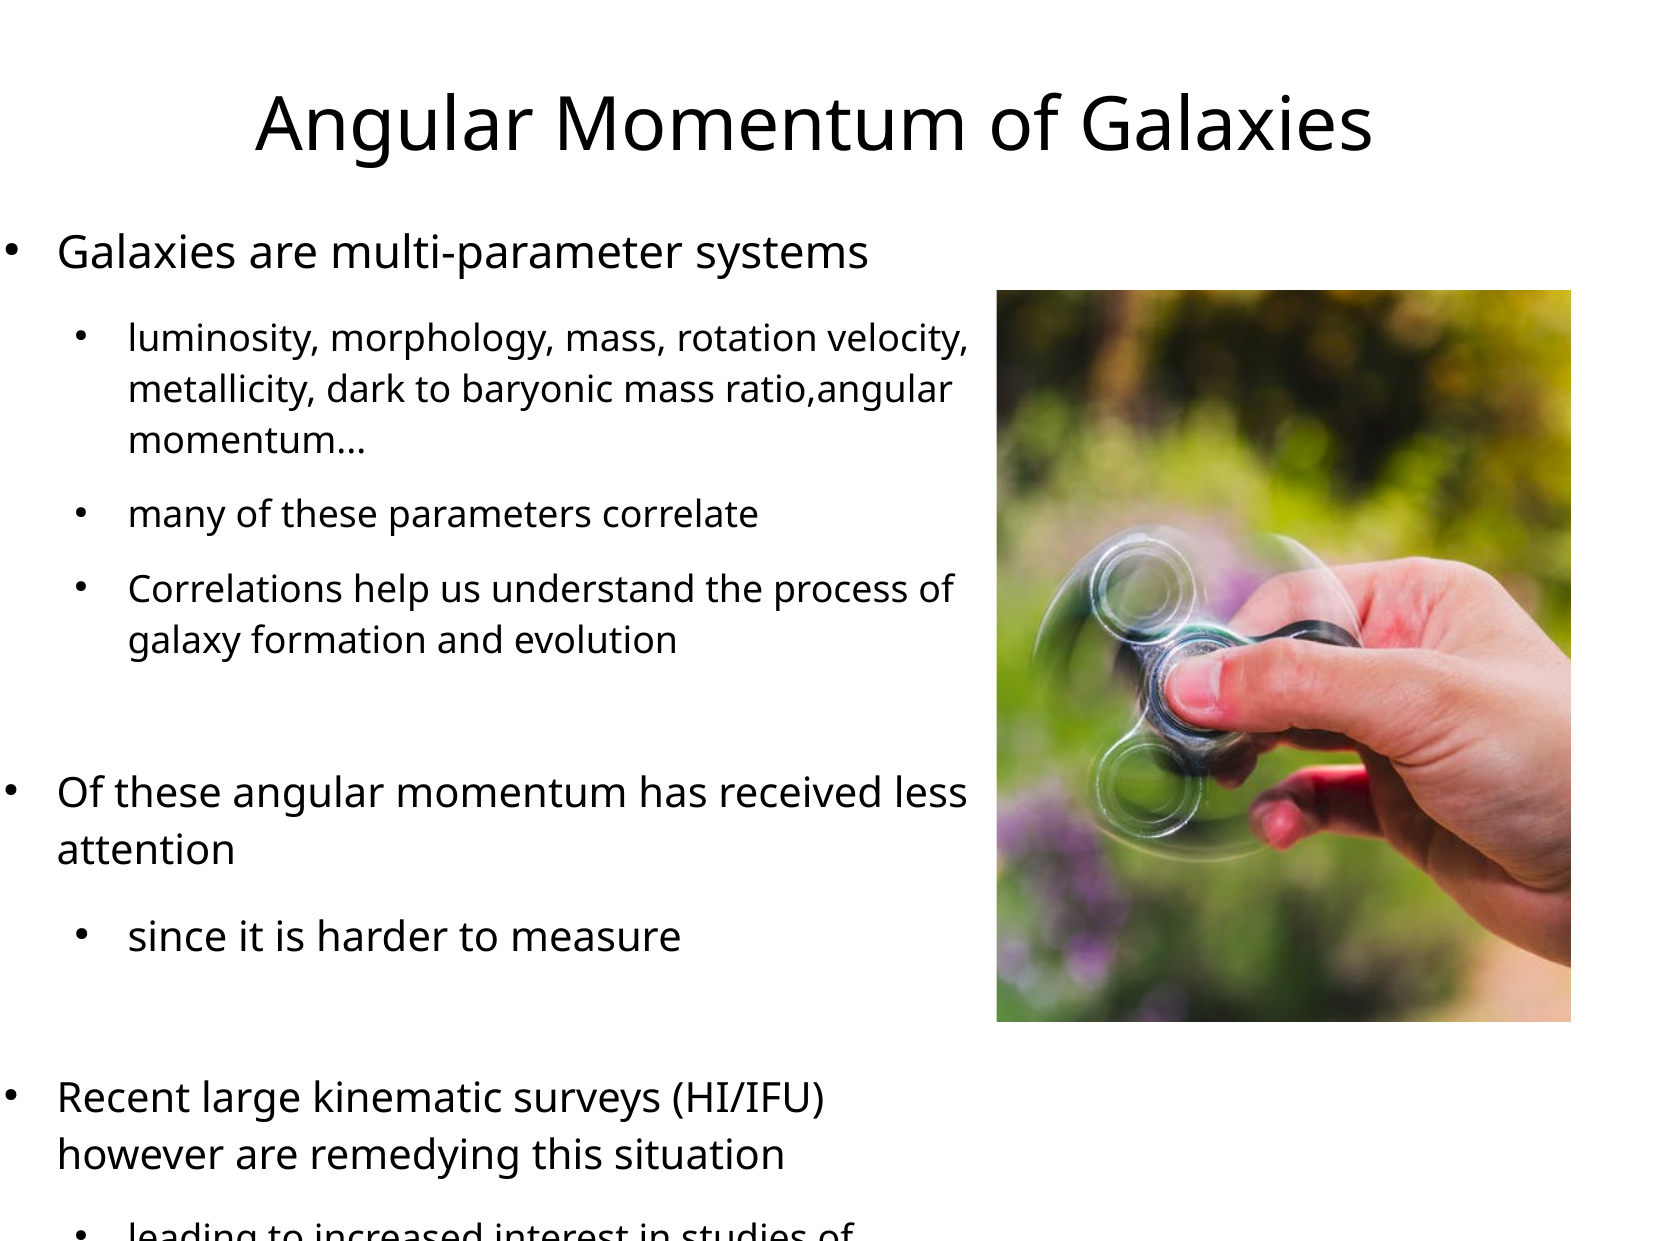

# Angular Momentum of Galaxies
Galaxies are multi-parameter systems
luminosity, morphology, mass, rotation velocity, metallicity, dark to baryonic mass ratio,angular momentum...
many of these parameters correlate
Correlations help us understand the process of galaxy formation and evolution
Of these angular momentum has received less attention
since it is harder to measure
Recent large kinematic surveys (HI/IFU) however are remedying this situation
leading to increased interest in studies of angular momentum of galaxies